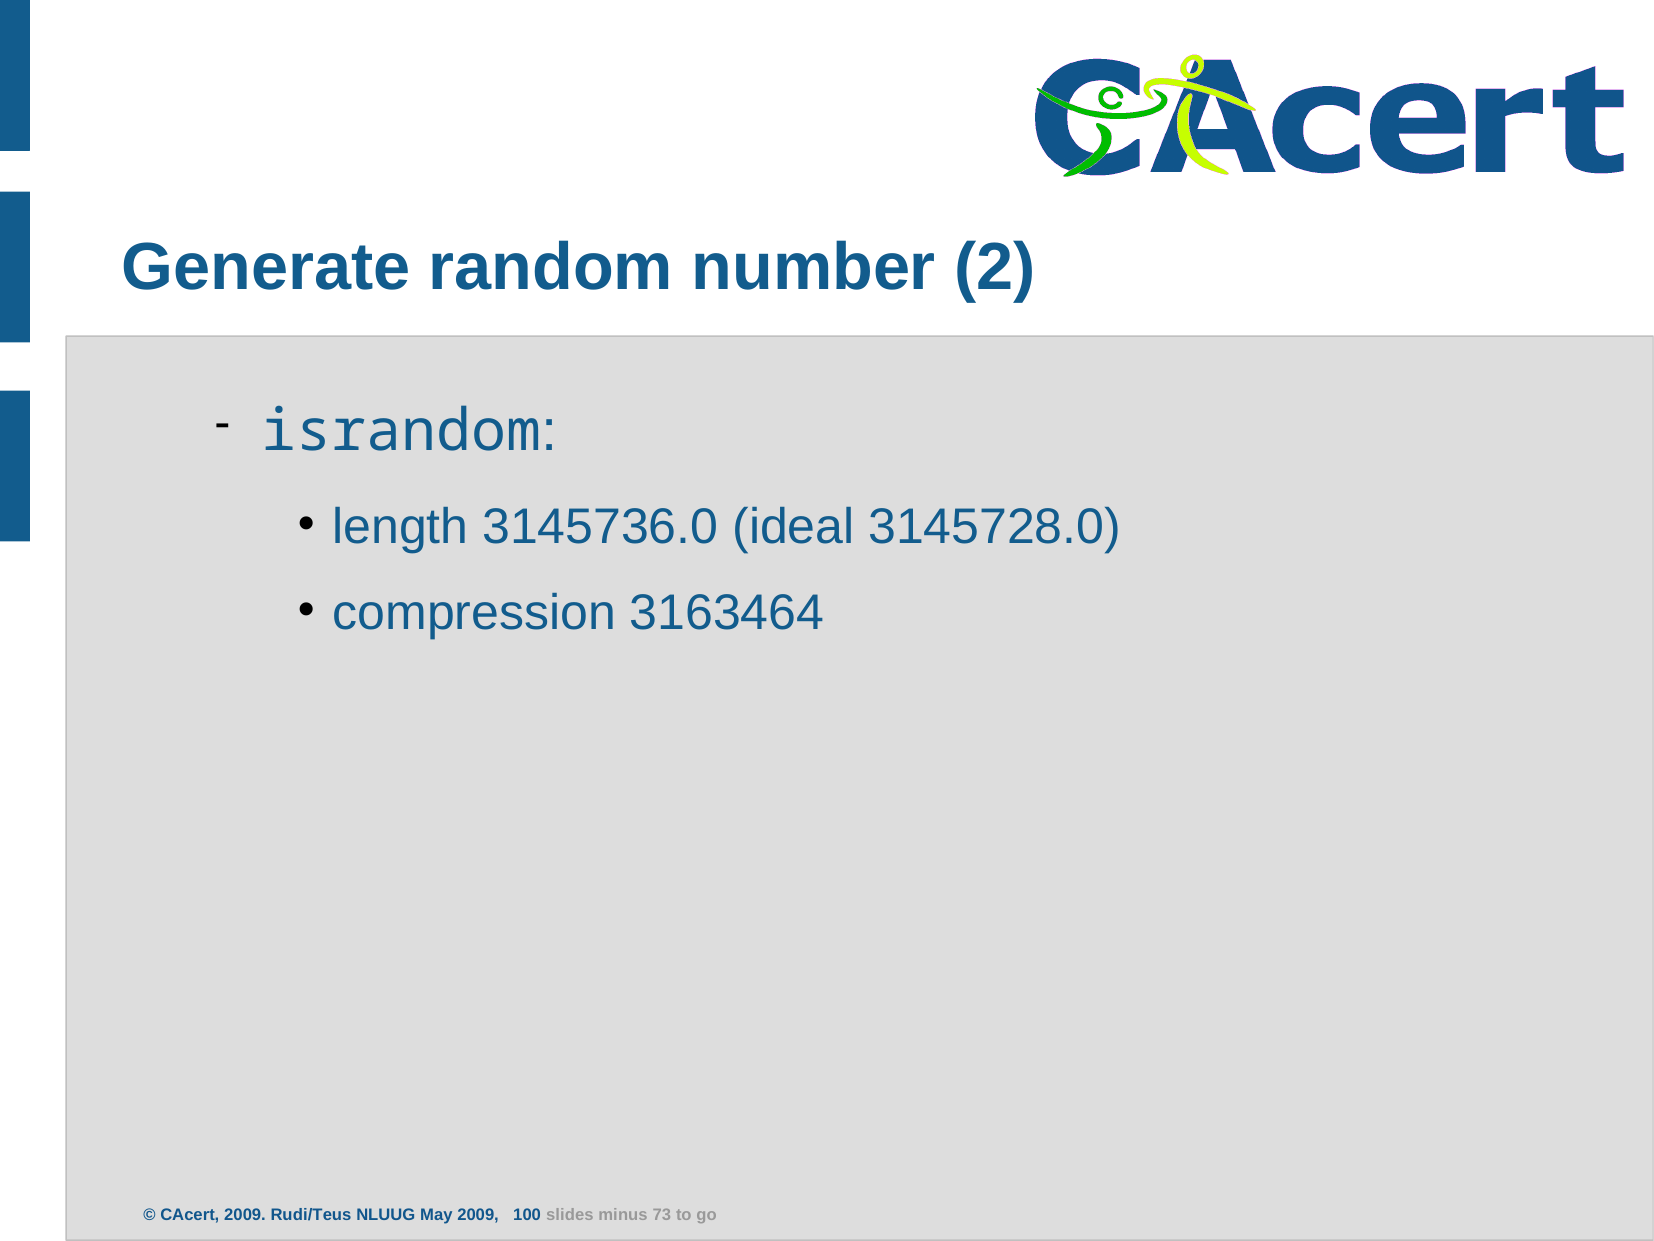

# Generate random number (2)
israndom:
length 3145736.0 (ideal 3145728.0)
compression 3163464